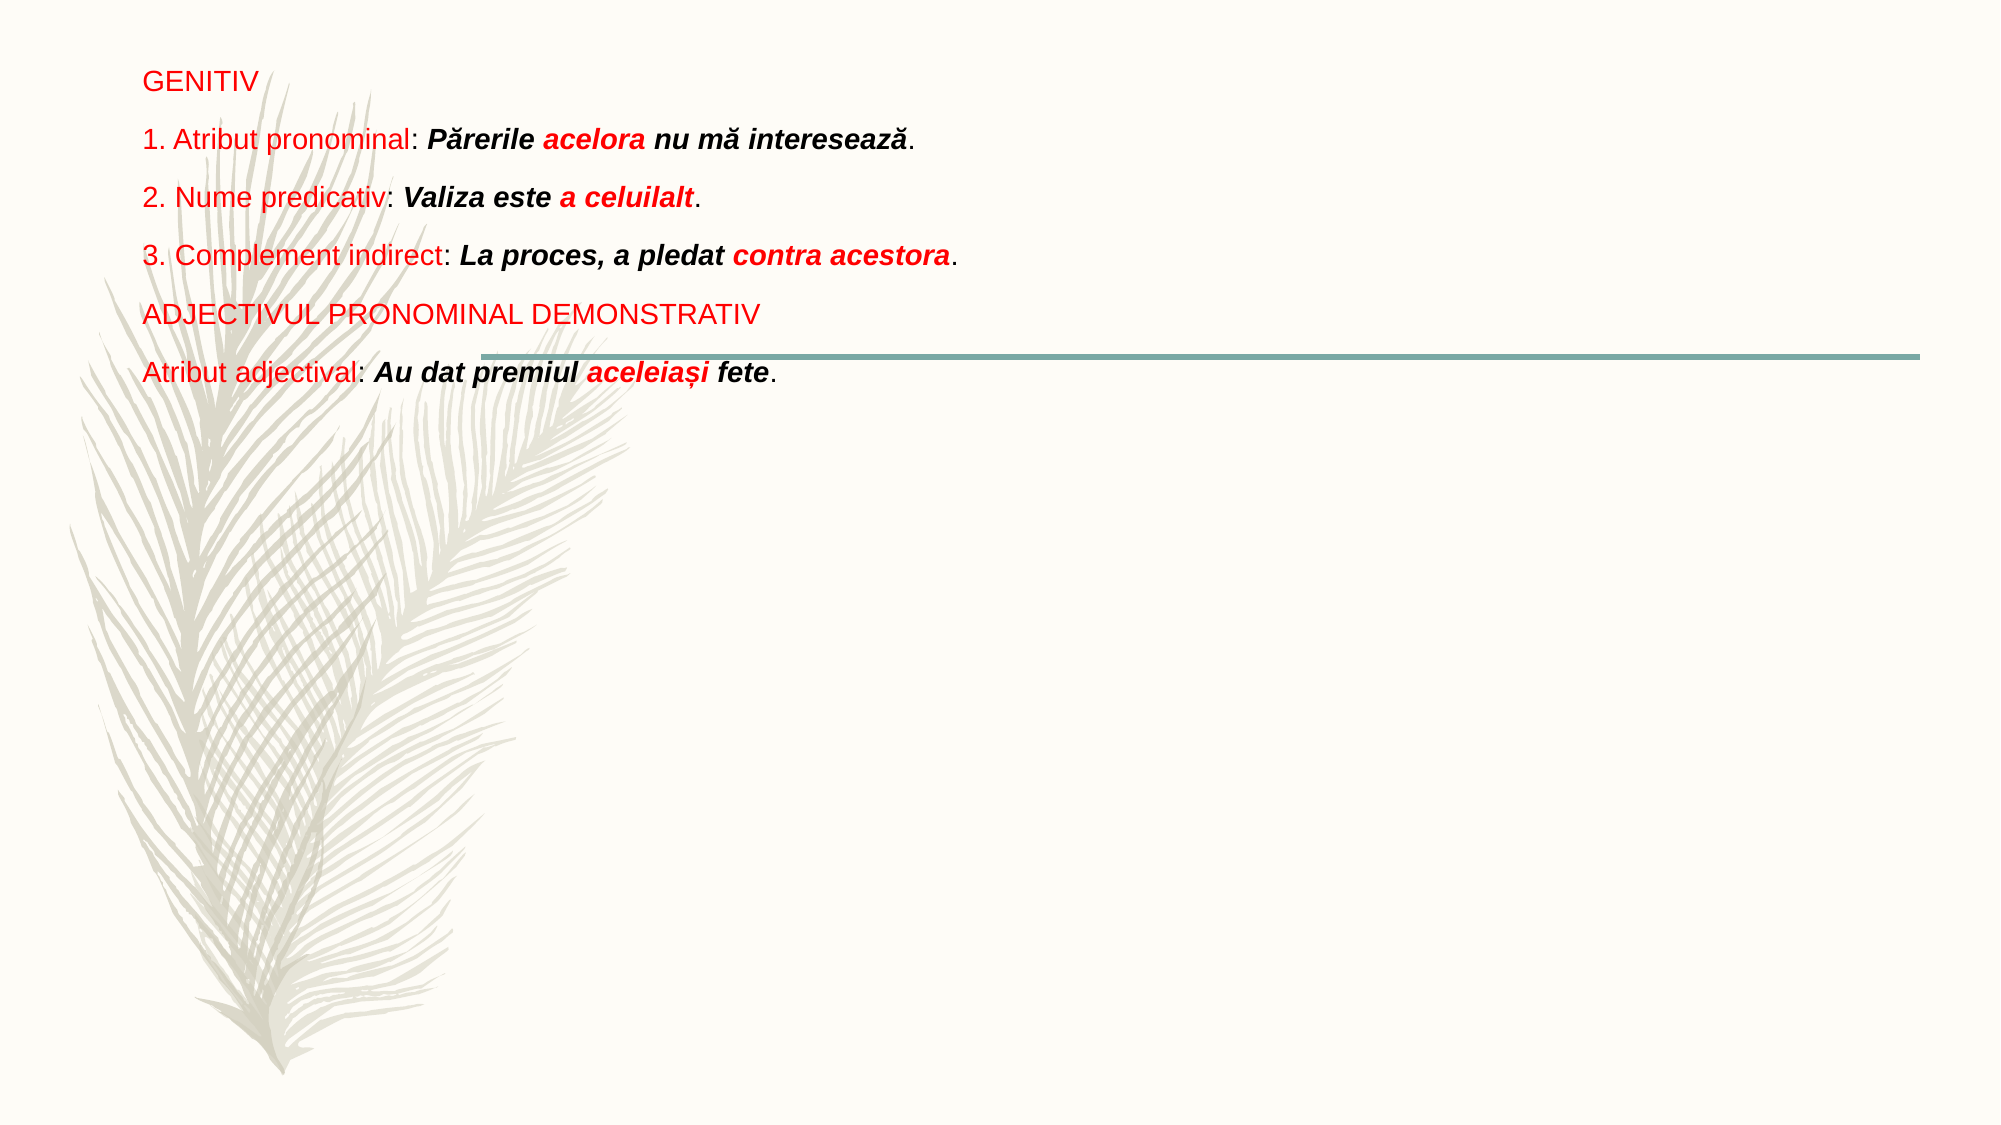

# GENITIV
1. Atribut pronominal: Părerile acelora nu mă interesează.
2. Nume predicativ: Valiza este a celuilalt.
3. Complement indirect: La proces, a pledat contra acestora.
ADJECTIVUL PRONOMINAL DEMONSTRATIV
Atribut adjectival: Au dat premiul aceleiași fete.